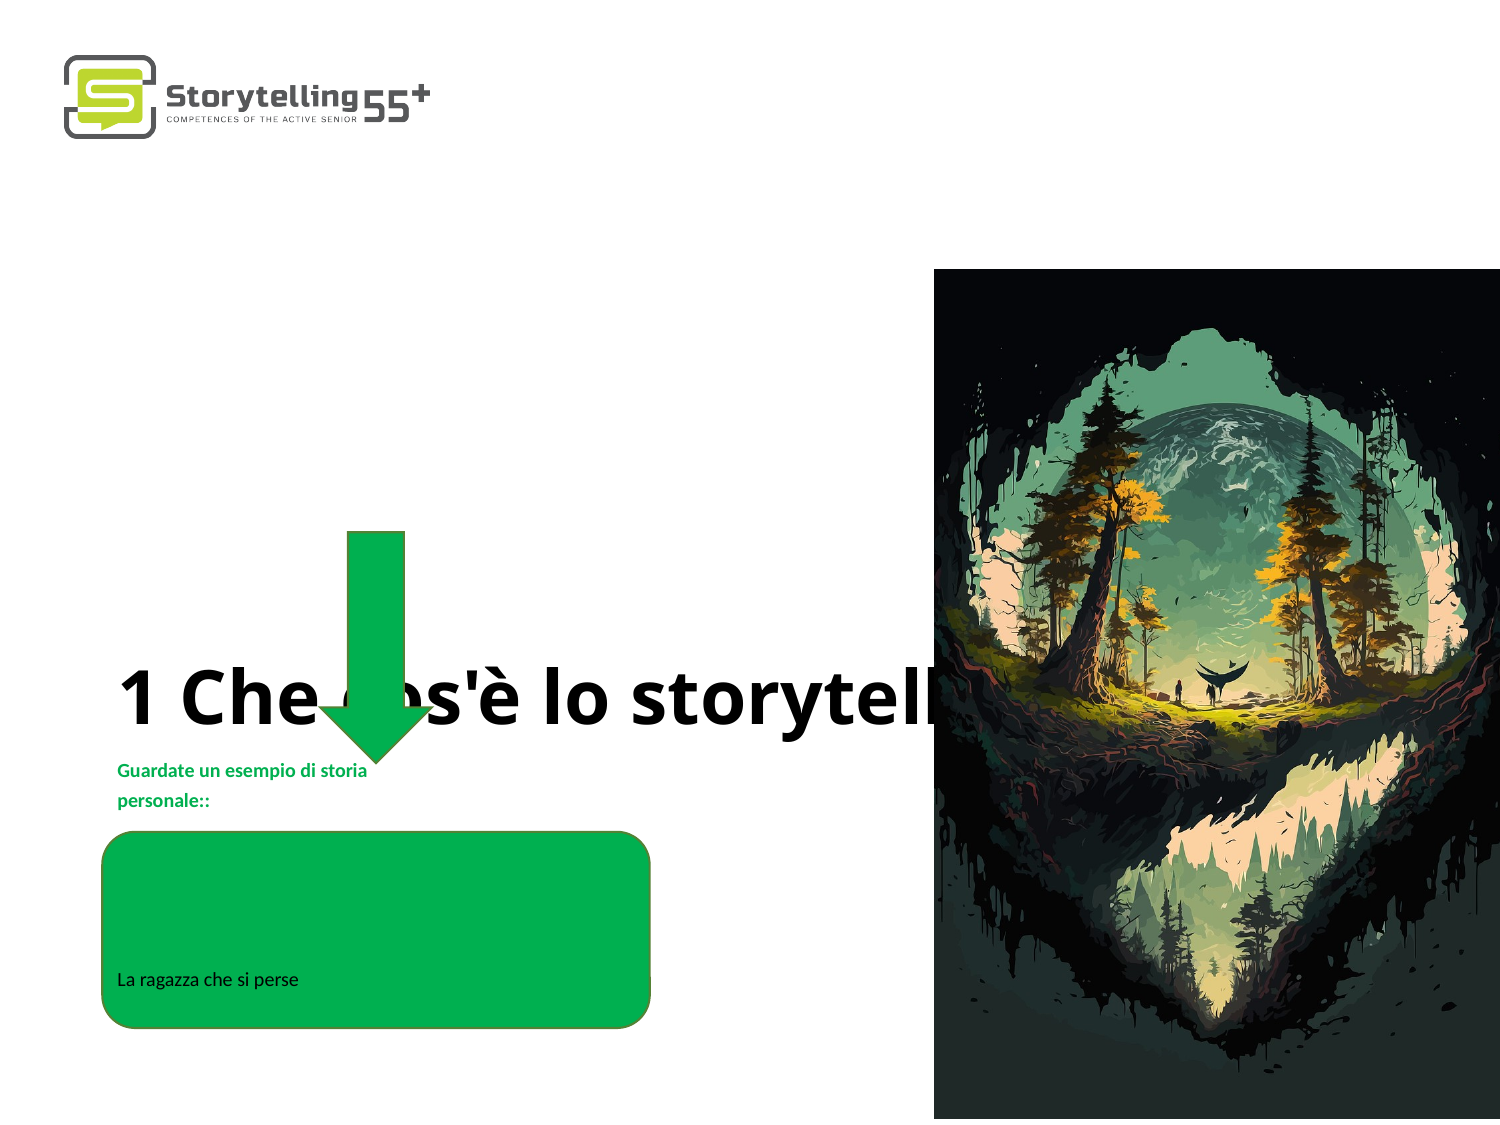

# 1 Che cos'è lo storytelling
Guardate un esempio di storia
personale::
La ragazza che si perse